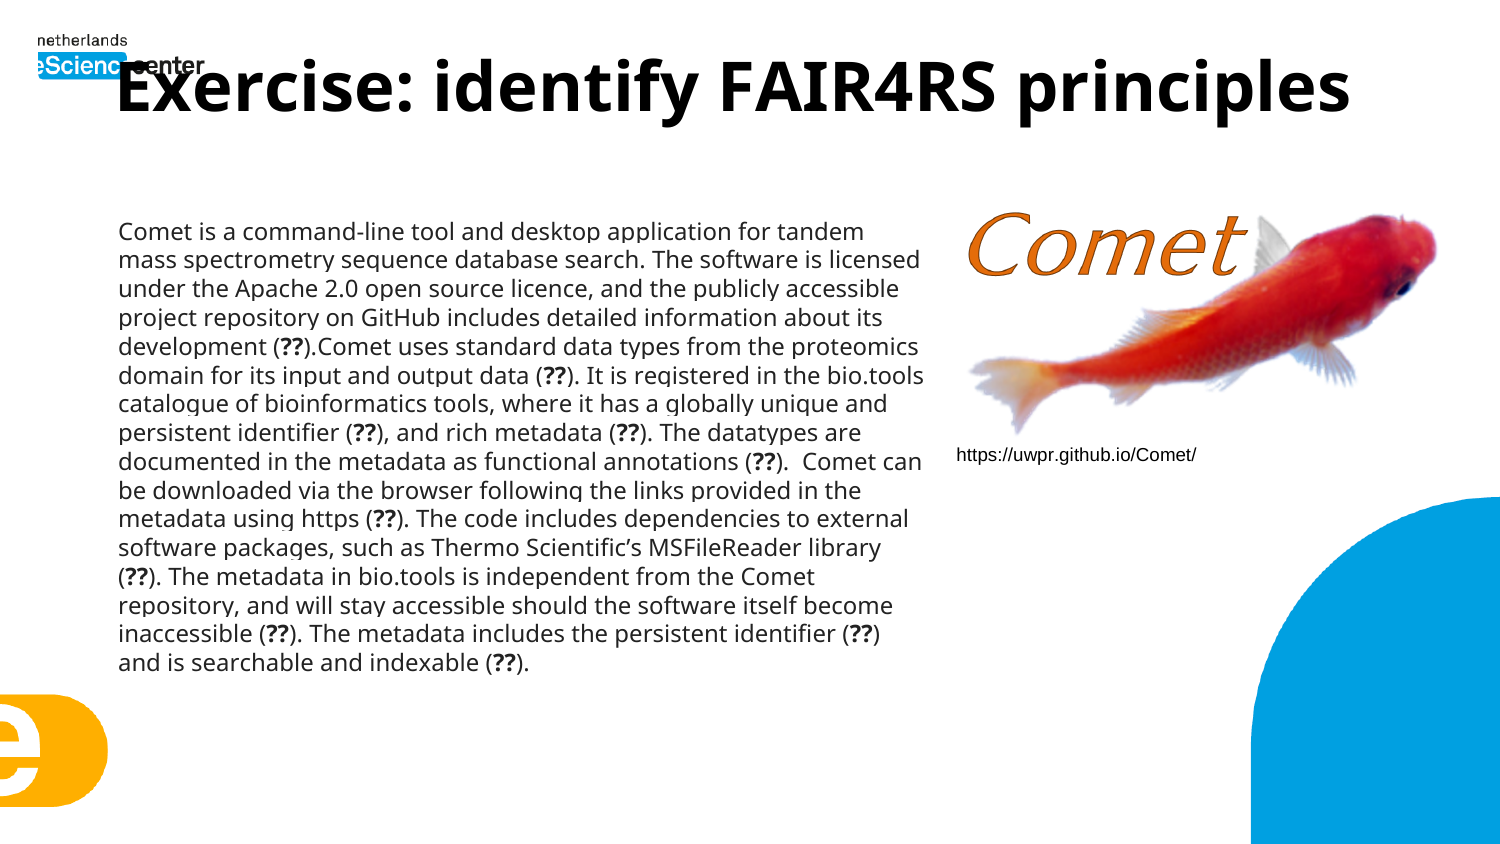

# Exercise: identify FAIR4RS principles (2)
Comet is a command-line tool and desktop application for tandem mass spectrometry sequence database search. The software is licensed under the Apache 2.0 open source licence, and the publicly accessible project repository on GitHub includes detailed information about its development (??).Comet uses standard data types from the proteomics domain for its input and output data (??). It is registered in the bio.tools catalogue of bioinformatics tools, where it has a globally unique and persistent identifier (??), and rich metadata (??). The datatypes are documented in the metadata as functional annotations (??). Comet can be downloaded via the browser following the links provided in the metadata using https (??). The code includes dependencies to external software packages, such as Thermo Scientific’s MSFileReader library (??). The metadata in bio.tools is independent from the Comet repository, and will stay accessible should the software itself become inaccessible (??). The metadata includes the persistent identifier (??) and is searchable and indexable (??).
https://uwpr.github.io/Comet/